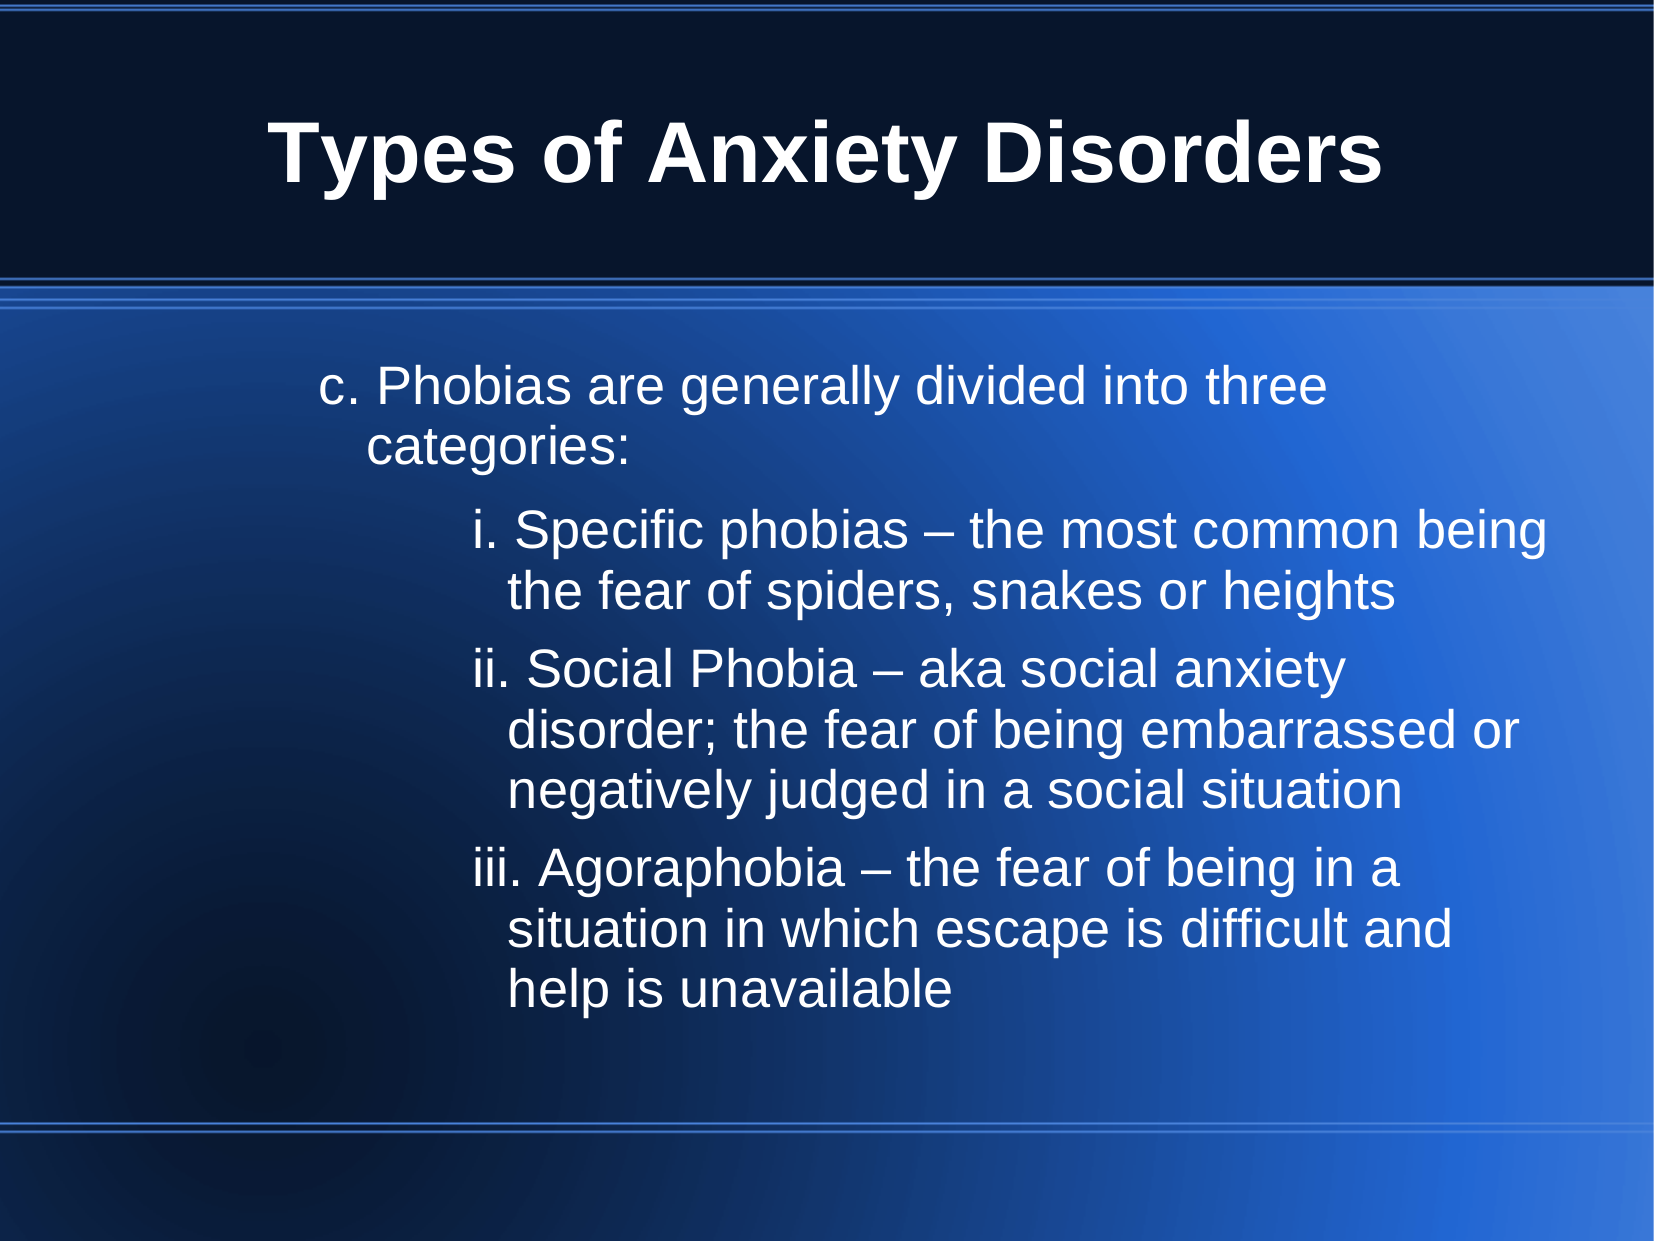

# Types of Anxiety Disorders
c. Phobias are generally divided into three categories:
i. Specific phobias – the most common being the fear of spiders, snakes or heights
ii. Social Phobia – aka social anxiety disorder; the fear of being embarrassed or negatively judged in a social situation
iii. Agoraphobia – the fear of being in a situation in which escape is difficult and help is unavailable